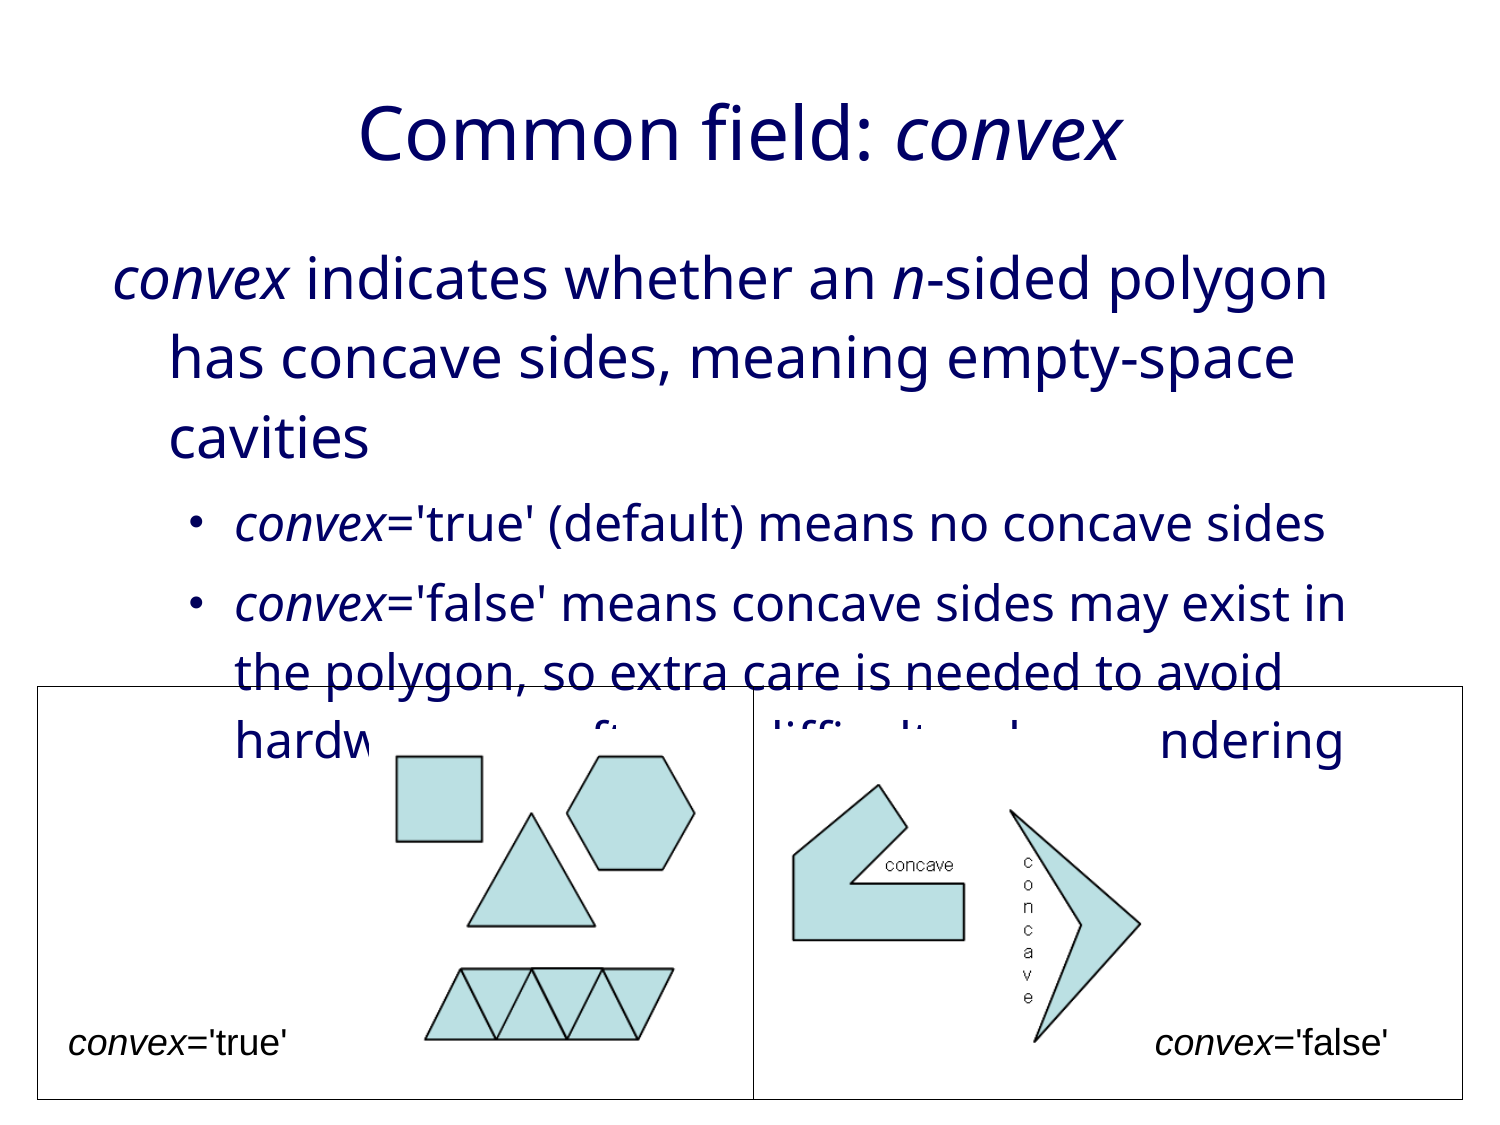

# Common field: convex
convex indicates whether an n-sided polygon has concave sides, meaning empty-space cavities
convex='true' (default) means no concave sides
convex='false' means concave sides may exist in the polygon, so extra care is needed to avoid hardware or software difficulty when rendering
convex='true'
convex='false'